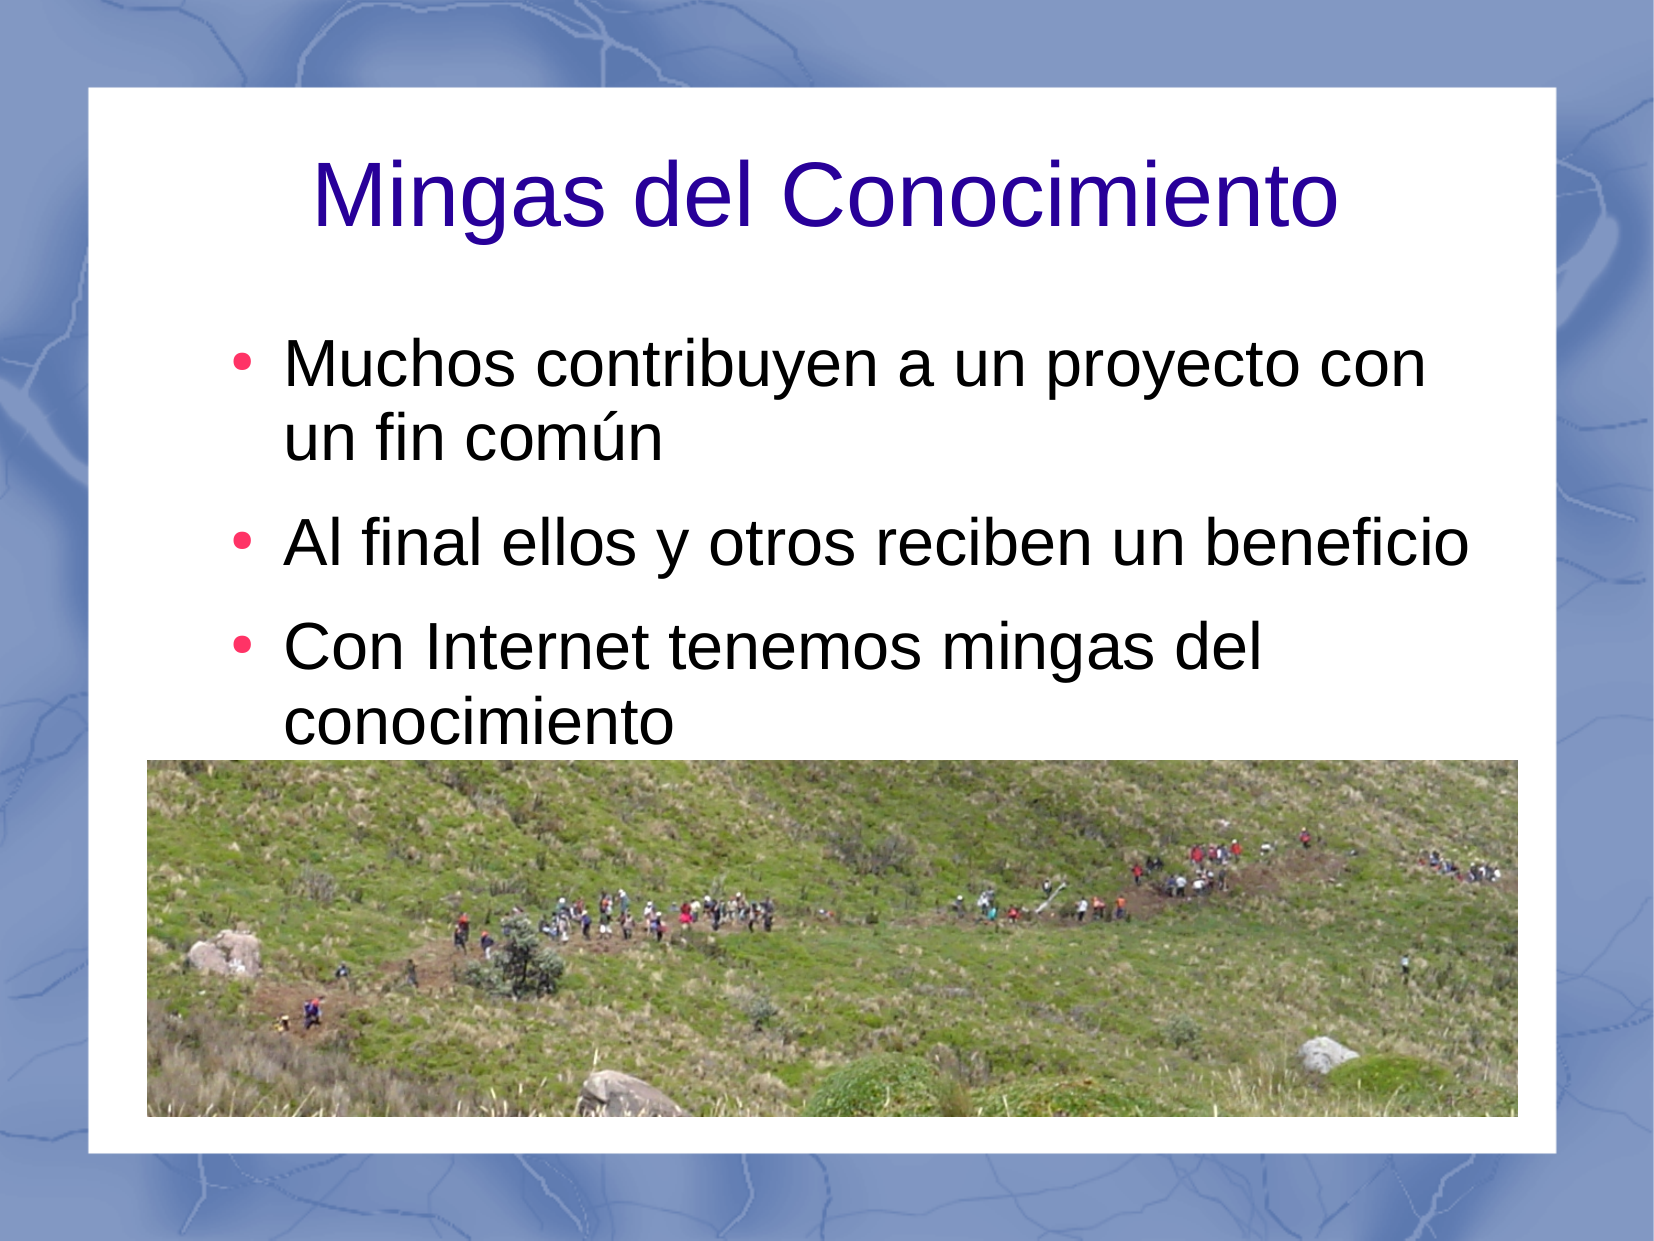

# Mingas del Conocimiento
Muchos contribuyen a un proyecto con un fin común
Al final ellos y otros reciben un beneficio
Con Internet tenemos mingas del conocimiento